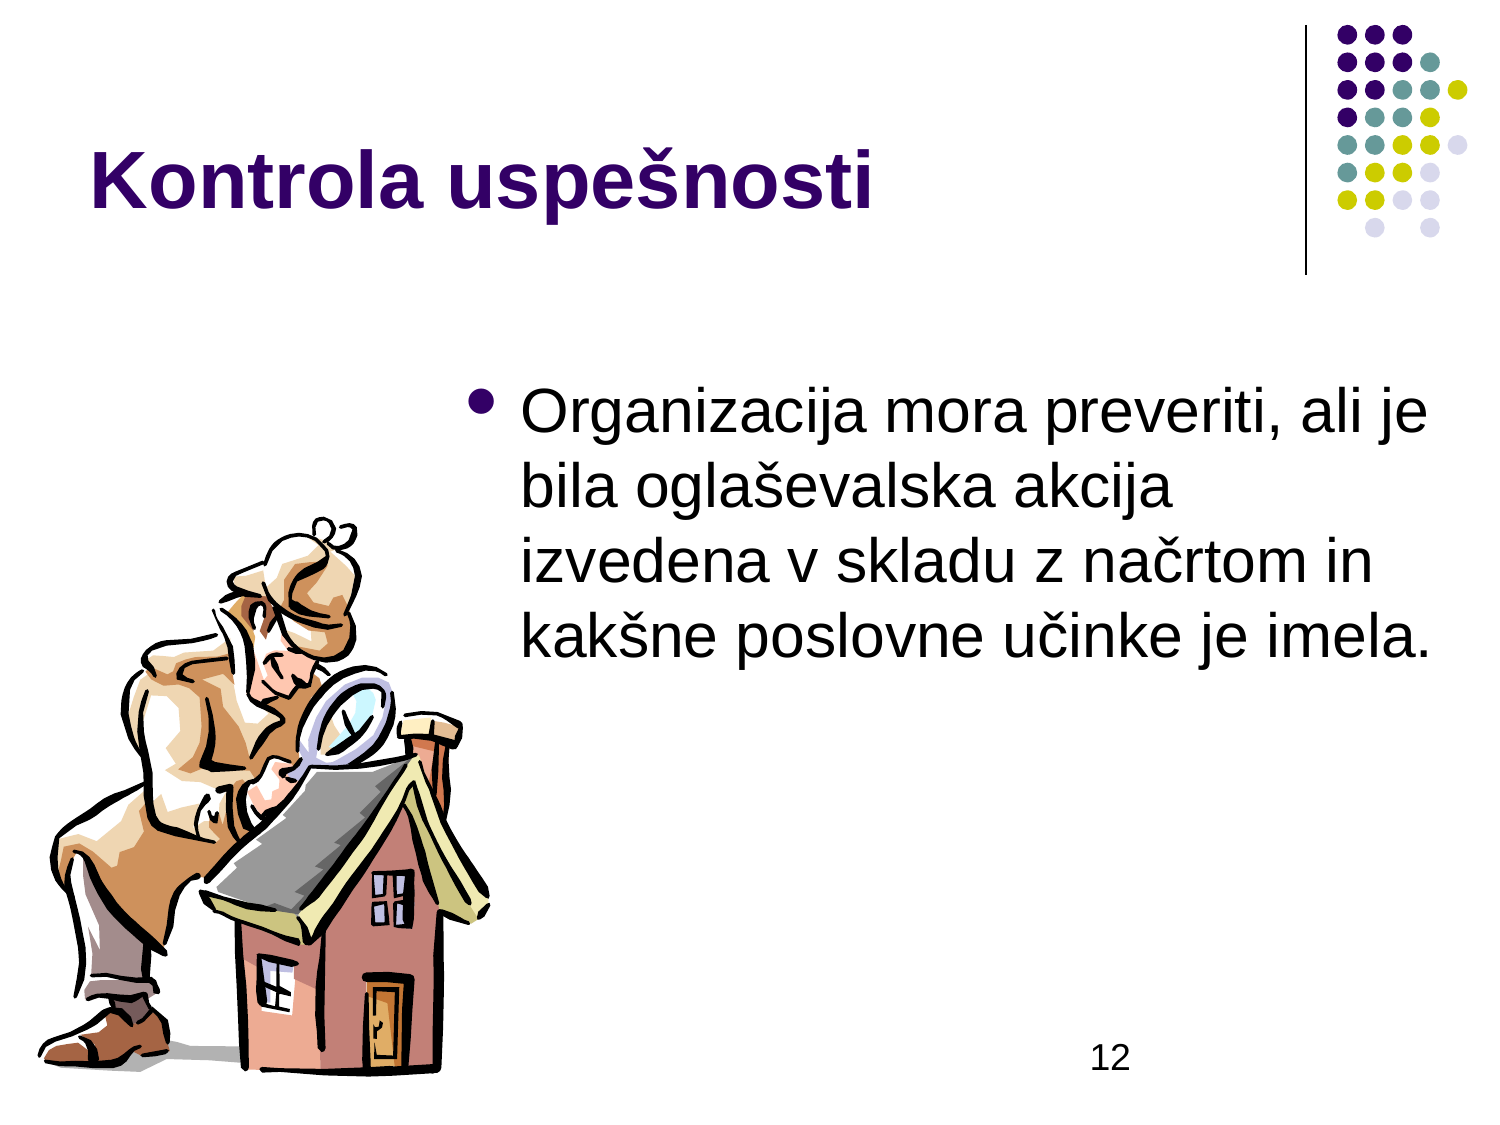

# Kontrola uspešnosti
Organizacija mora preveriti, ali je bila oglaševalska akcija izvedena v skladu z načrtom in kakšne poslovne učinke je imela.
12